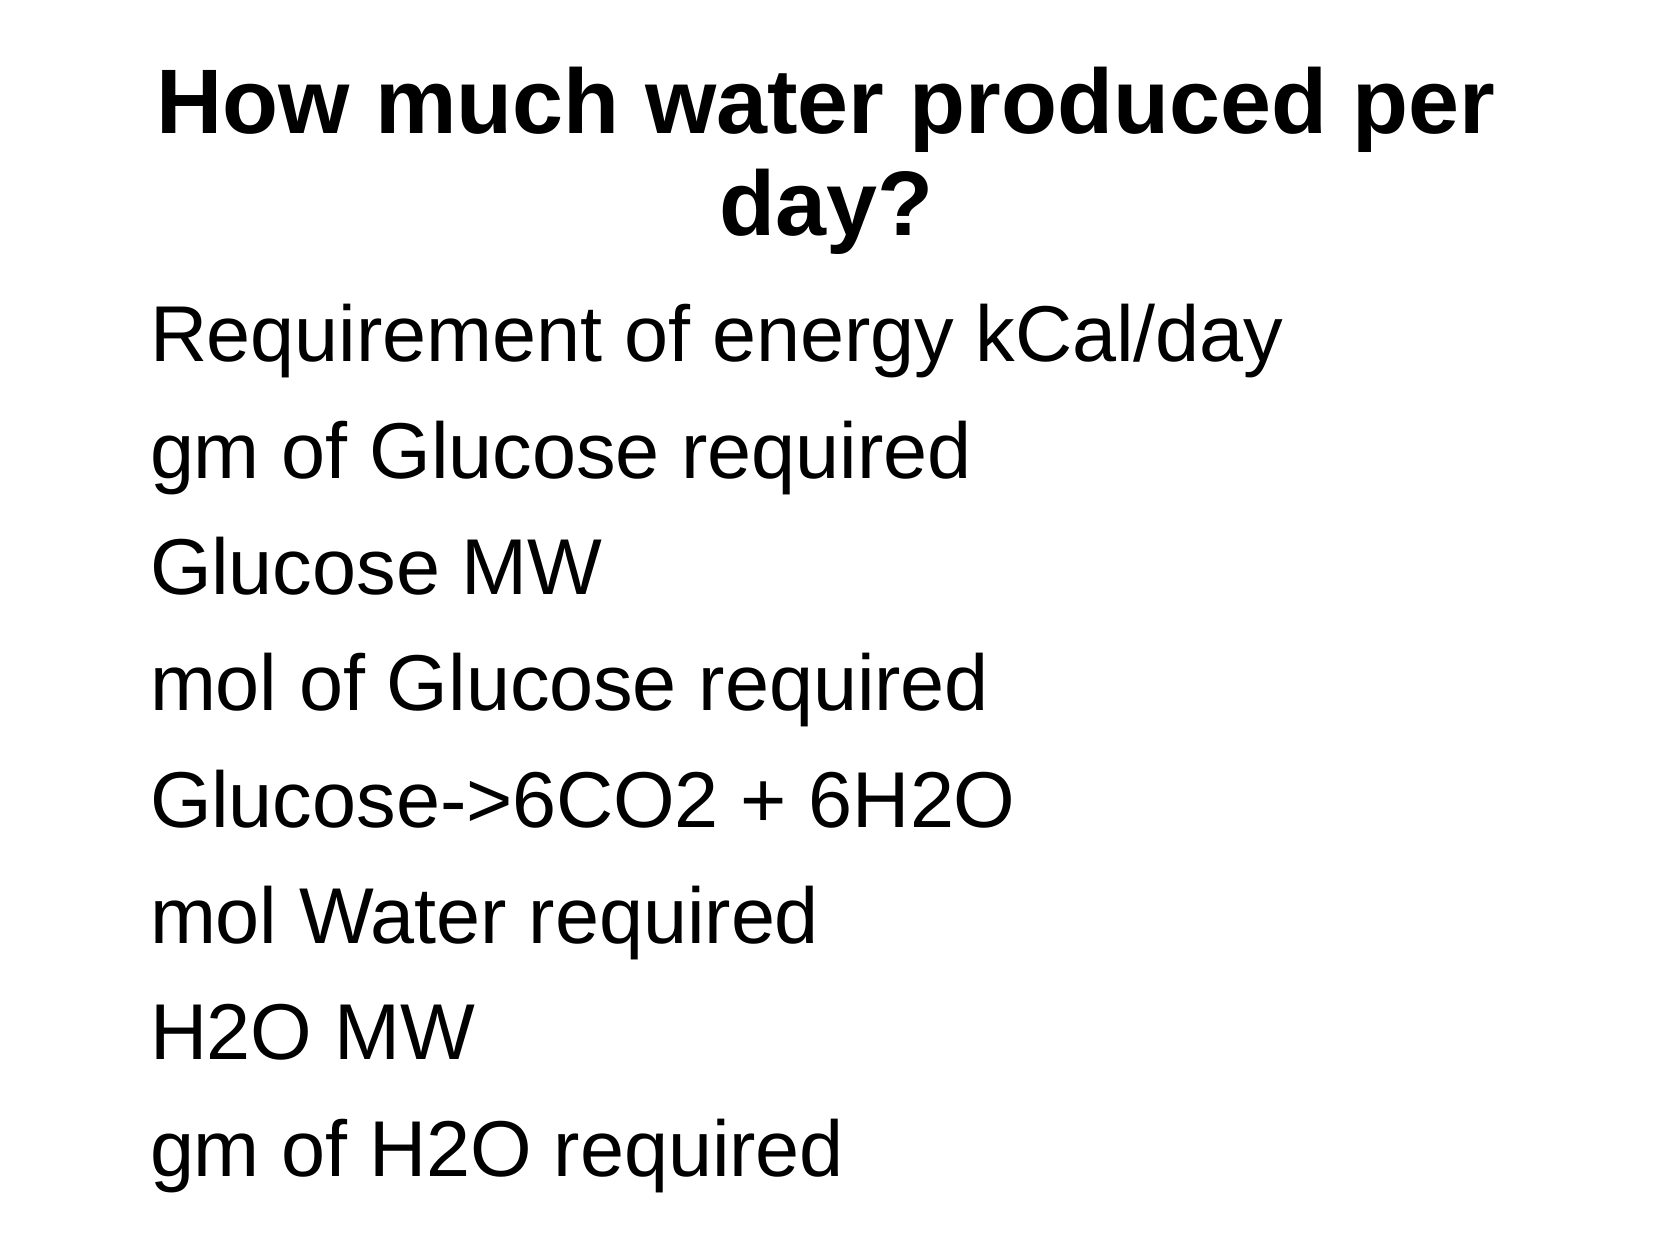

# How much water produced per day?
Requirement of energy kCal/day
gm of Glucose required
Glucose MW
mol of Glucose required
Glucose->6CO2 + 6H2O
mol Water required
H2O MW
gm of H2O required